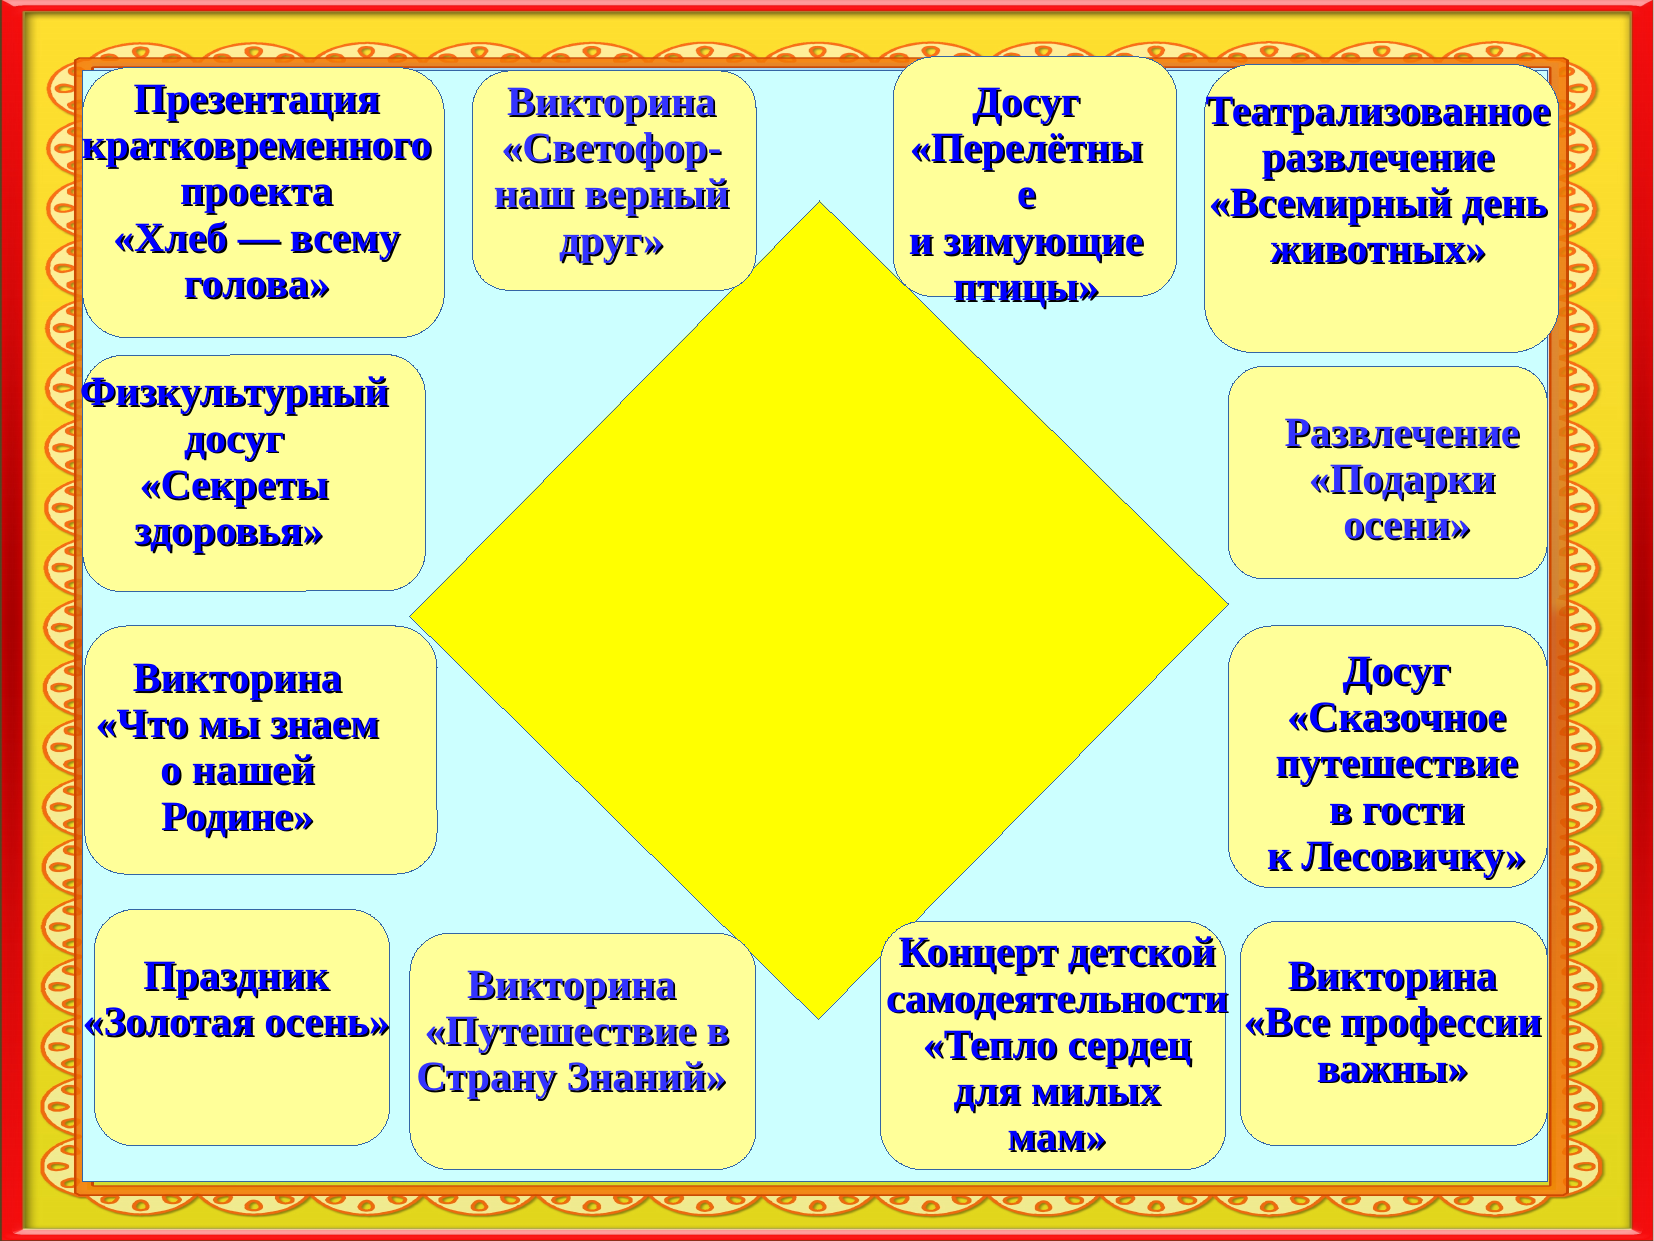

#
Презентация
кратковременного
проекта
«Хлеб — всему
голова»
Викторина
«Светофор-
наш верный
друг»
Досуг
«Перелётные
и зимующие
птицы»
Театрализованное
развлечение
«Всемирный день
животных»
Физкультурный
досуг
«Секреты
здоровья»
Развлечение
«Подарки
 осени»
Досуг
«Сказочное
путешествие
в гости
к Лесовичку»
Викторина
«Что мы знаем
о нашей
Родине»
Концерт детской
самодеятельности
«Тепло сердец
для милых
мам»
Праздник
«Золотая осень»
Викторина
«Все профессии
важны»
Викторина
 «Путешествие в
Страну Знаний»